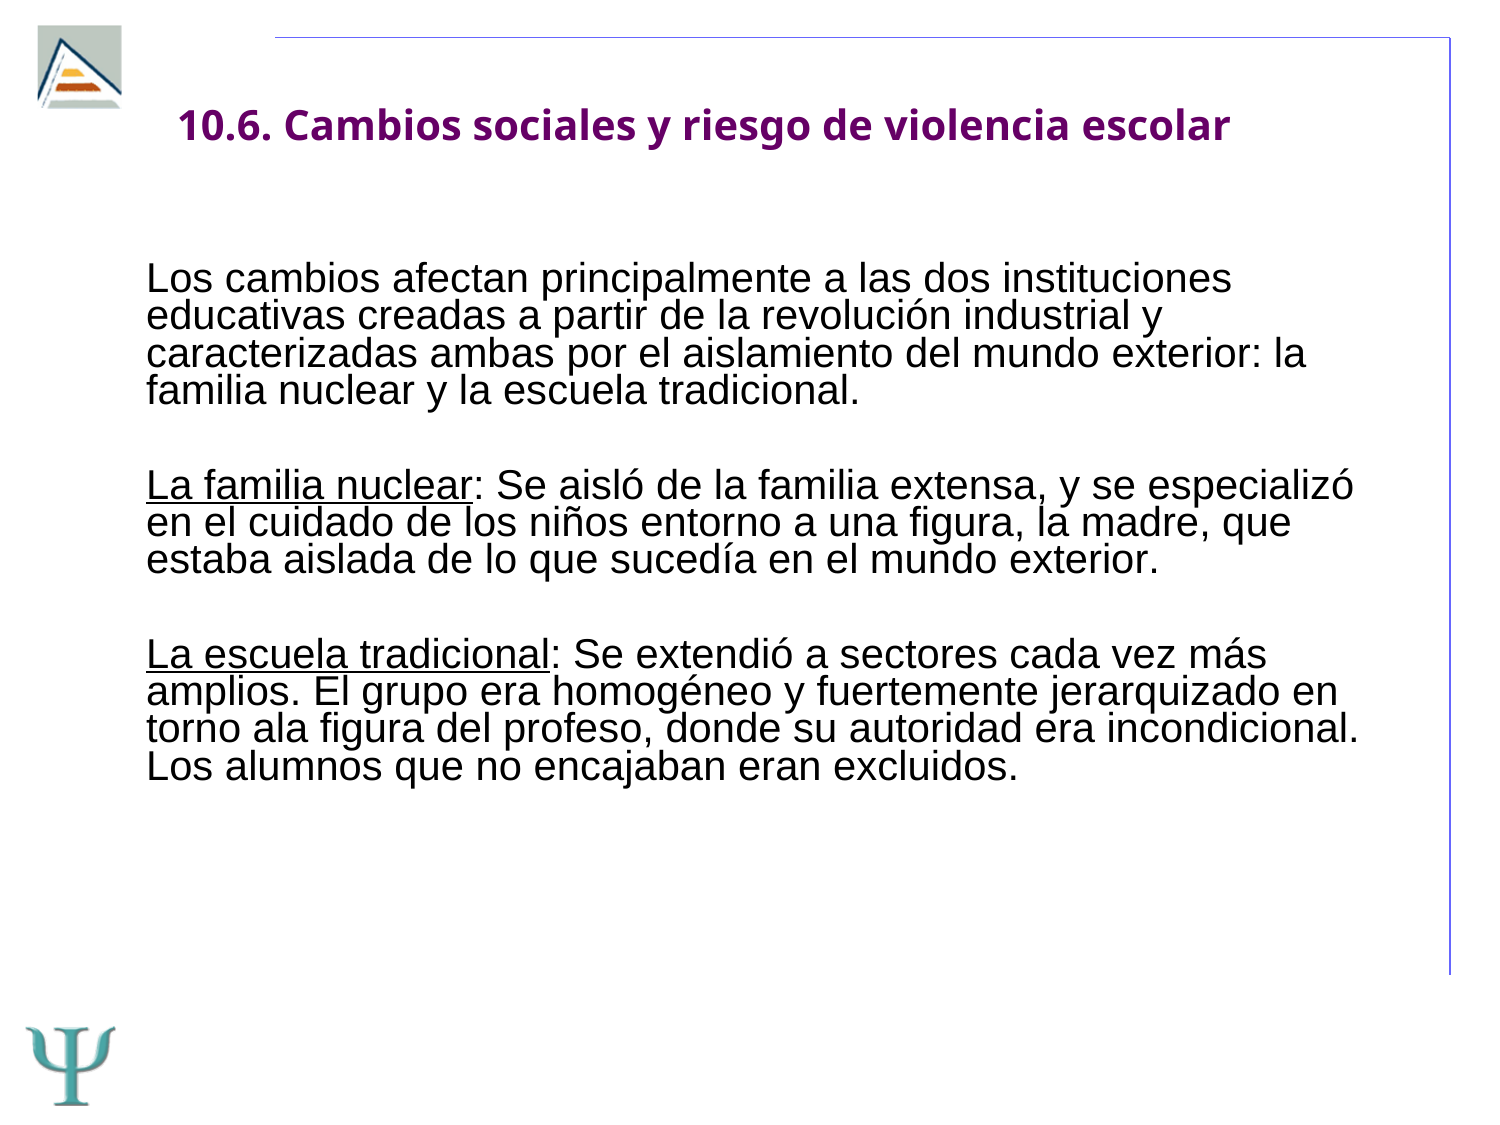

# 10.6. Cambios sociales y riesgo de violencia escolar
	Los cambios afectan principalmente a las dos instituciones educativas creadas a partir de la revolución industrial y caracterizadas ambas por el aislamiento del mundo exterior: la familia nuclear y la escuela tradicional.
	La familia nuclear: Se aisló de la familia extensa, y se especializó en el cuidado de los niños entorno a una figura, la madre, que estaba aislada de lo que sucedía en el mundo exterior.
	La escuela tradicional: Se extendió a sectores cada vez más amplios. El grupo era homogéneo y fuertemente jerarquizado en torno ala figura del profeso, donde su autoridad era incondicional. Los alumnos que no encajaban eran excluidos.